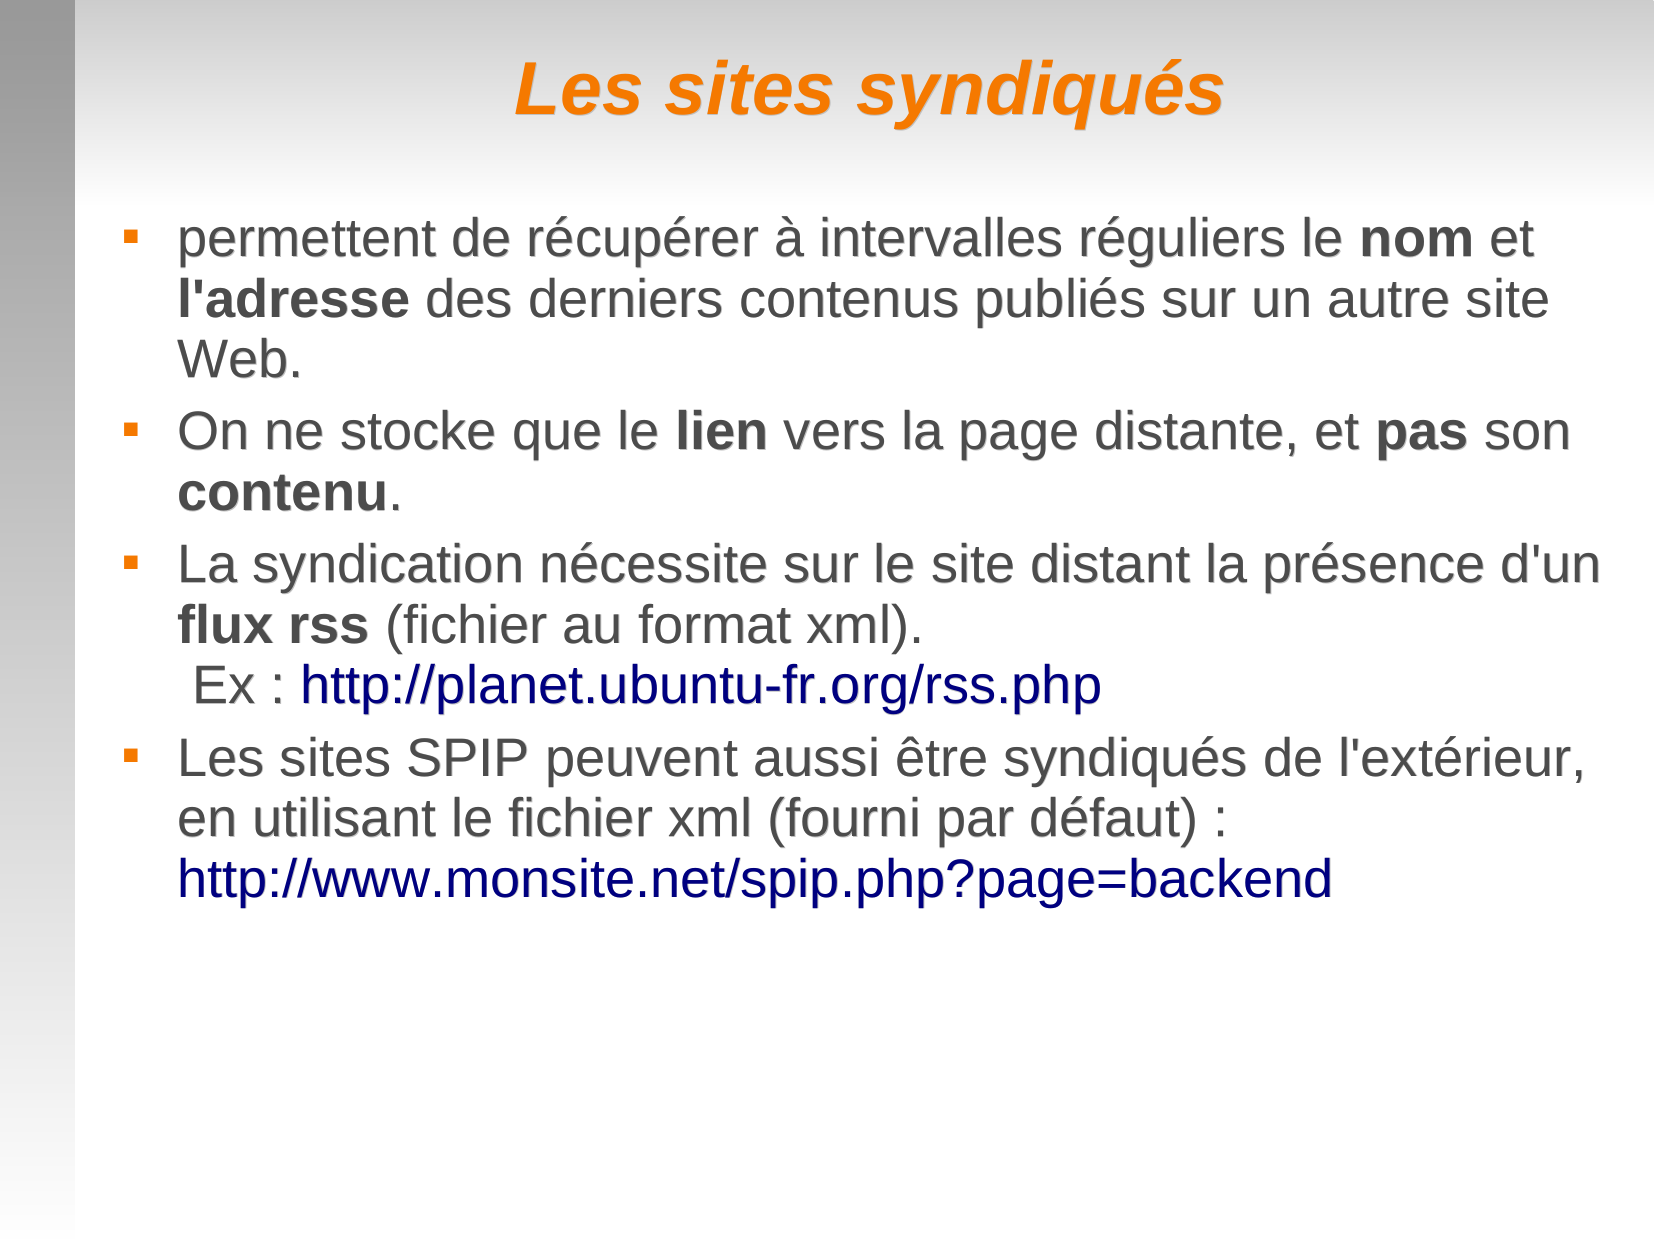

# Les sites syndiqués
permettent de récupérer à intervalles réguliers le nom et l'adresse des derniers contenus publiés sur un autre site Web.
On ne stocke que le lien vers la page distante, et pas son contenu.
La syndication nécessite sur le site distant la présence d'un flux rss (fichier au format xml).
 Ex : http://planet.ubuntu-fr.org/rss.php
Les sites SPIP peuvent aussi être syndiqués de l'extérieur, en utilisant le fichier xml (fourni par défaut) :
http://www.monsite.net/spip.php?page=backend